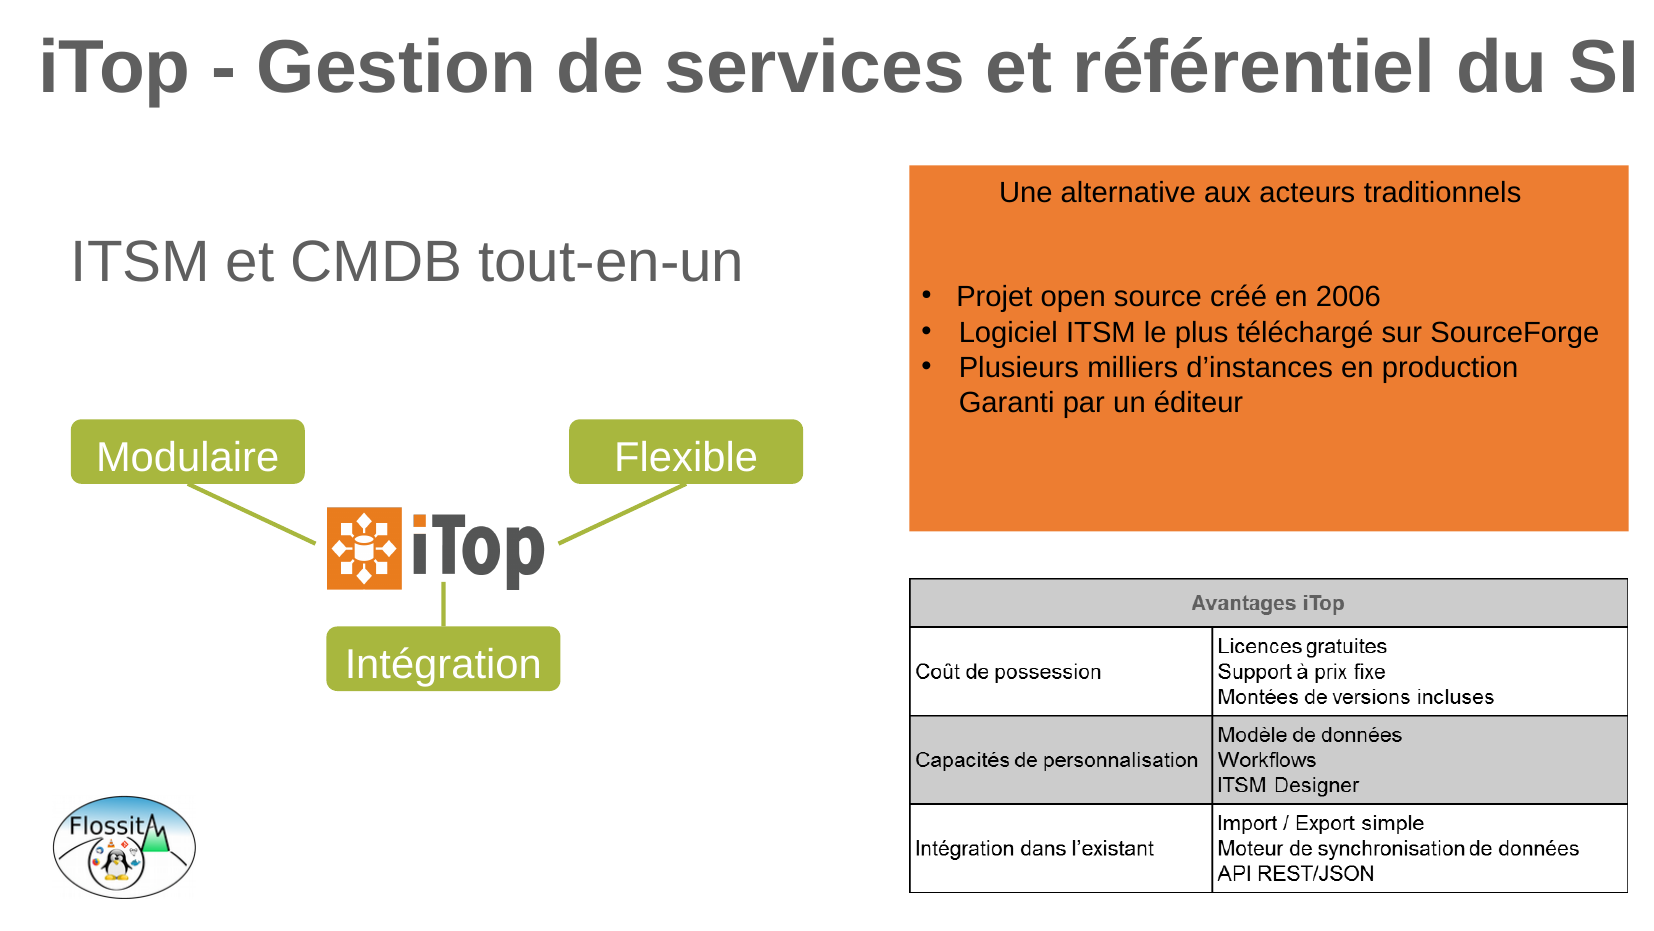

# iTop - Gestion de services et référentiel du SI
ITSM et CMDB tout-en-un
Une alternative aux acteurs traditionnels
 Projet open source créé en 2006
Logiciel ITSM le plus téléchargé sur SourceForge
Plusieurs milliers d’instances en production
Garanti par un éditeur
Modulaire
Flexible
Intégration